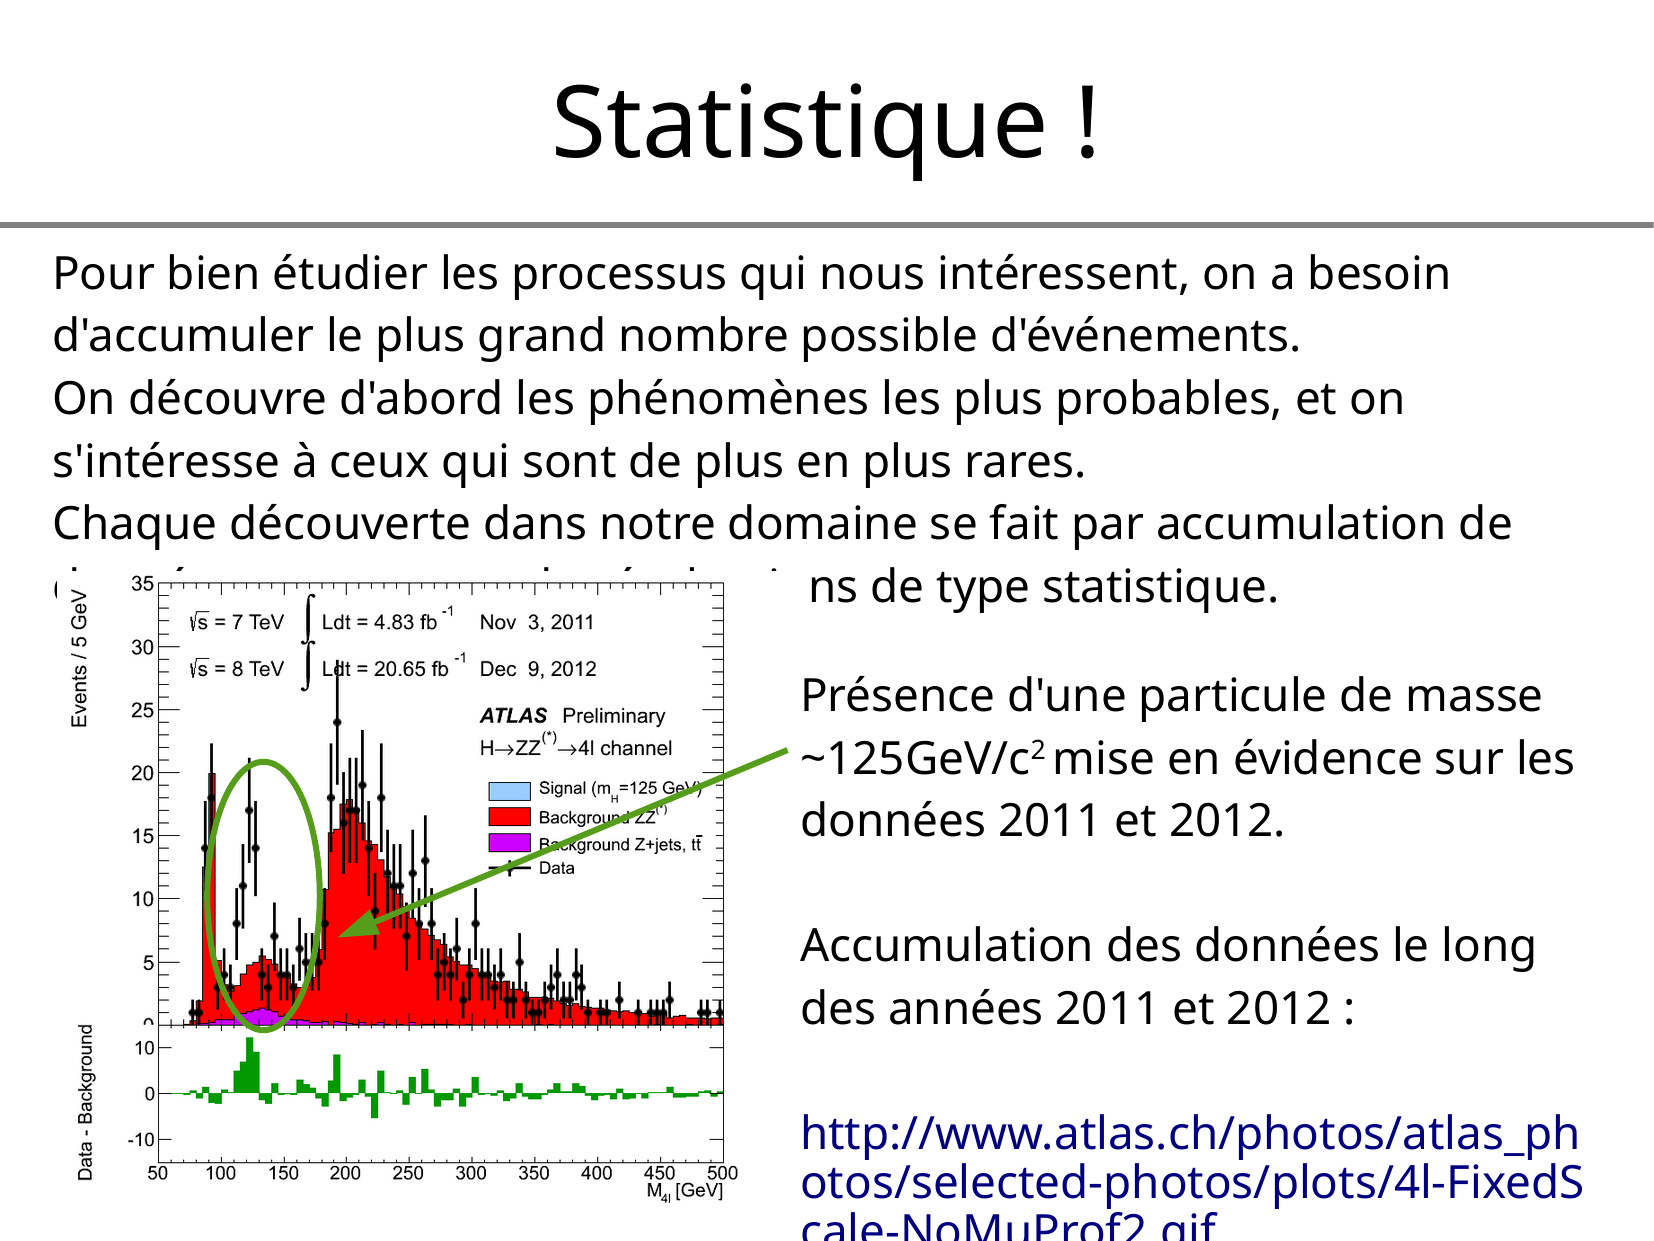

Statistique !
Pour bien étudier les processus qui nous intéressent, on a besoin d'accumuler le plus grand nombre possible d'événements.
On découvre d'abord les phénomènes les plus probables, et on s'intéresse à ceux qui sont de plus en plus rares.
Chaque découverte dans notre domaine se fait par accumulation de données et passe par des évaluations de type statistique.
Présence d'une particule de masse ~125GeV/c2 mise en évidence sur les données 2011 et 2012.
Accumulation des données le long des années 2011 et 2012 :
http://www.atlas.ch/photos/atlas_photos/selected-photos/plots/4l-FixedScale-NoMuProf2.gif